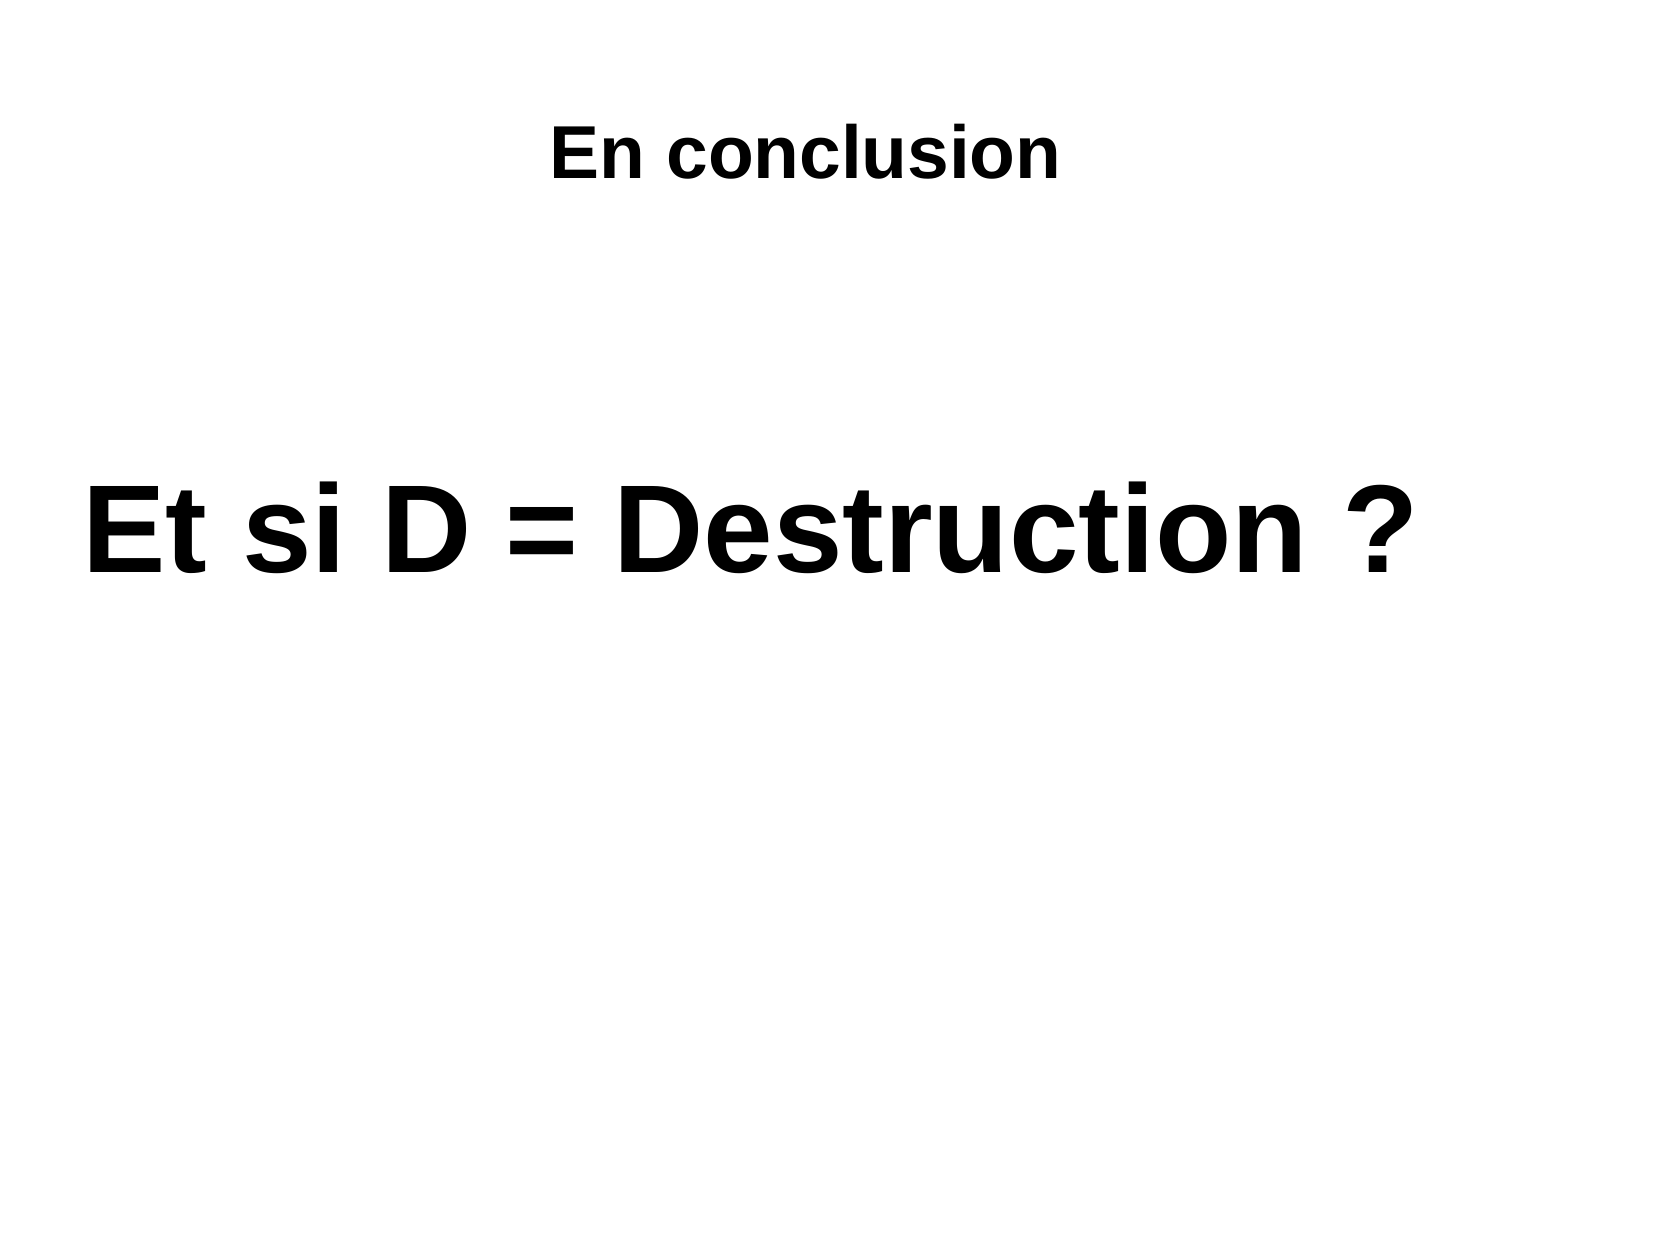

# En conclusion
Et si D = Destruction ?